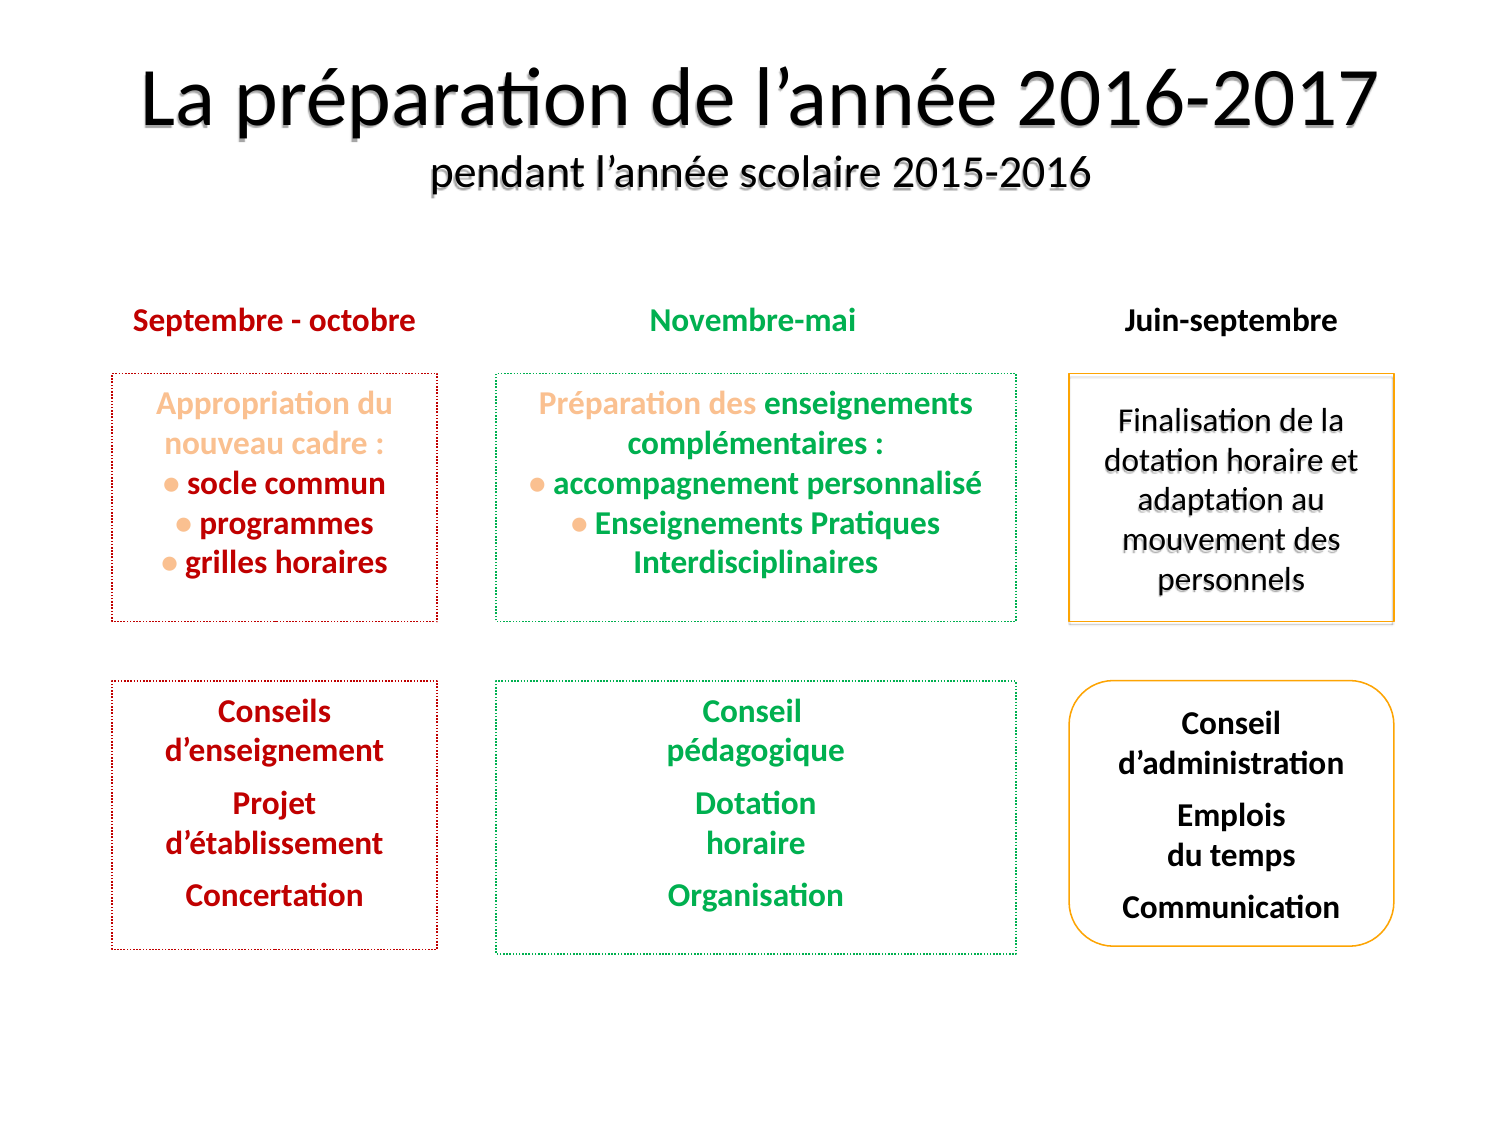

# La préparation de l’année 2016-2017 pendant l’année scolaire 2015-2016
Septembre - octobre
Novembre-mai
Juin-septembre
Appropriation du nouveau cadre :
• socle commun
• programmes
• grilles horaires
Préparation des enseignements complémentaires :
• accompagnement personnalisé
• Enseignements Pratiques Interdisciplinaires
Finalisation de la dotation horaire et adaptation au mouvement des personnels
Conseil d’administration
Emplois
du temps
Communication
Conseils d’enseignement
Projet d’établissement
Concertation
Conseil
pédagogique
Dotation
horaire
Organisation